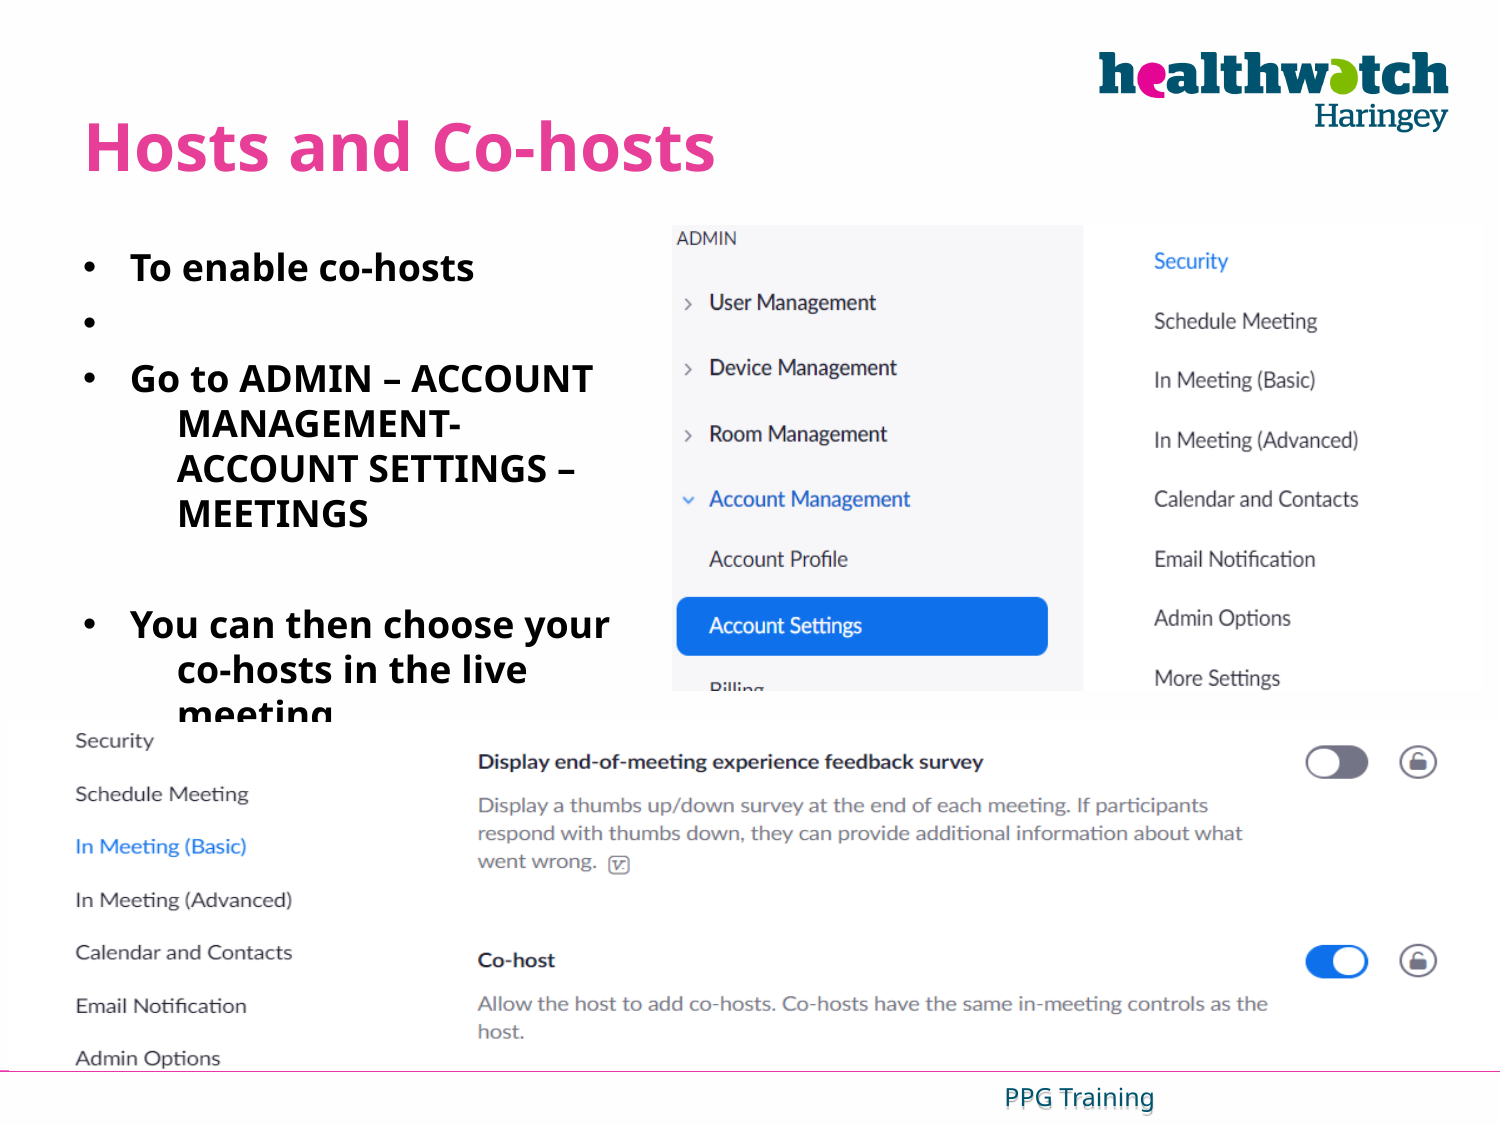

Hosts and Co-hosts
To enable co-hosts
Go to ADMIN – ACCOUNT MANAGEMENT- ACCOUNT SETTINGS – MEETINGS
You can then choose your co-hosts in the live meeting